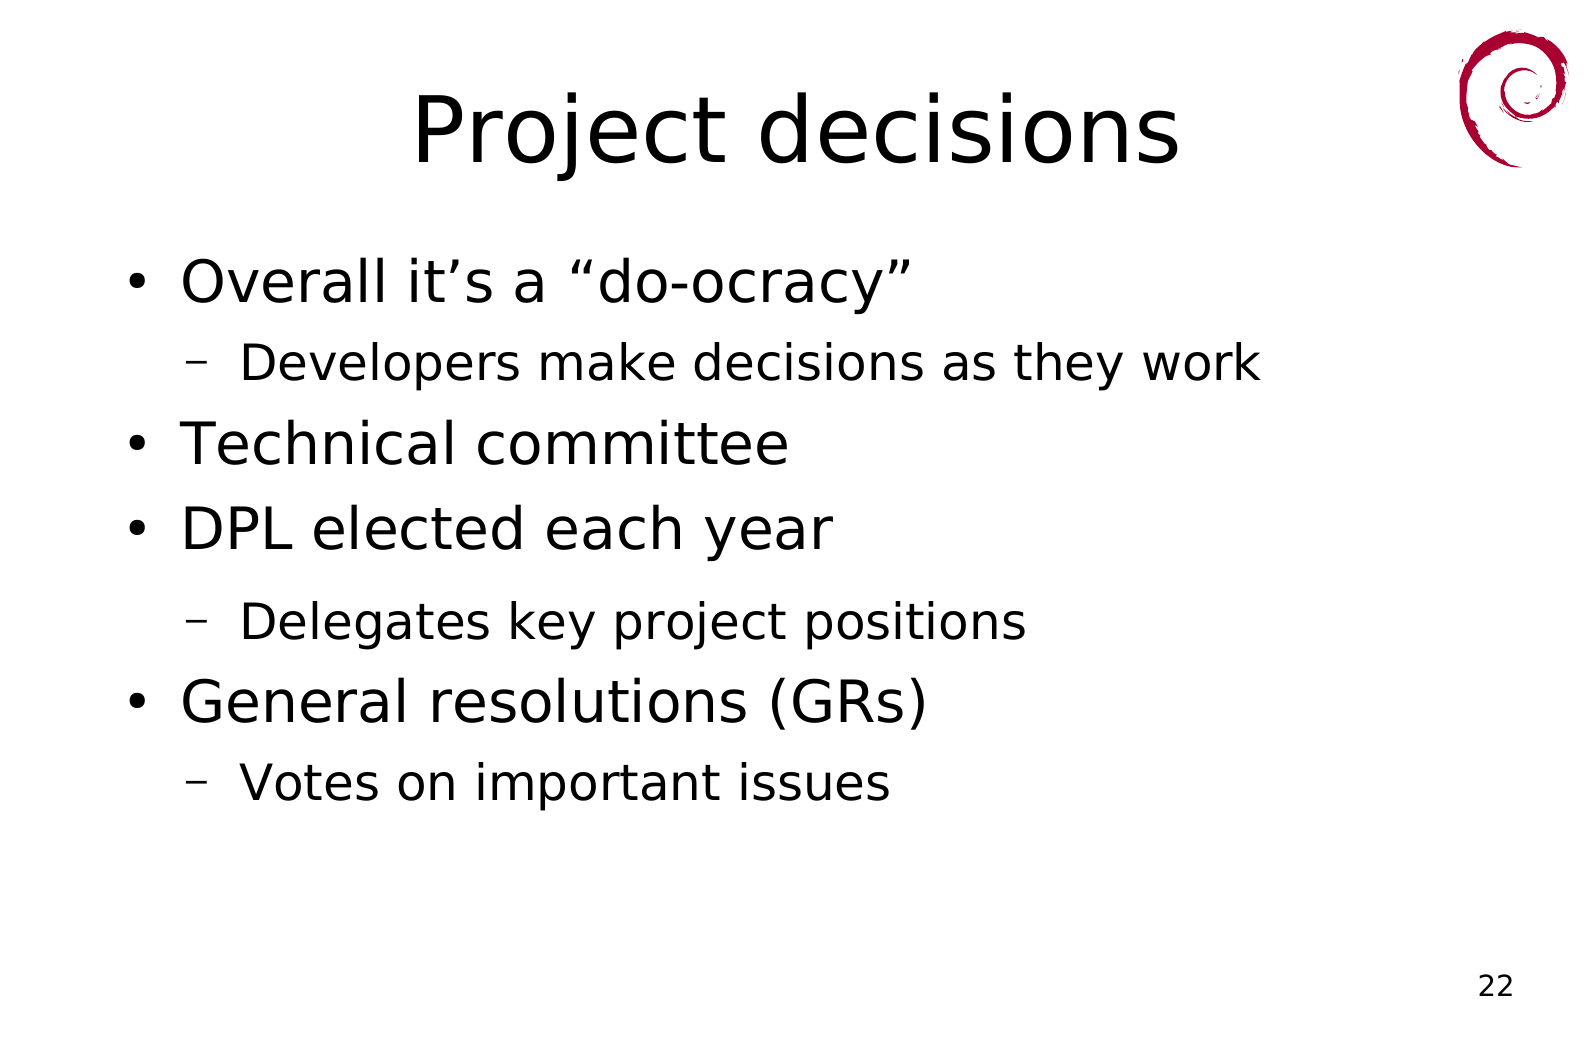

# Project decisions
Overall it’s a “do-ocracy”
Developers make decisions as they work
Technical committee
DPL elected each year
Delegates key project positions
General resolutions (GRs)
Votes on important issues
22